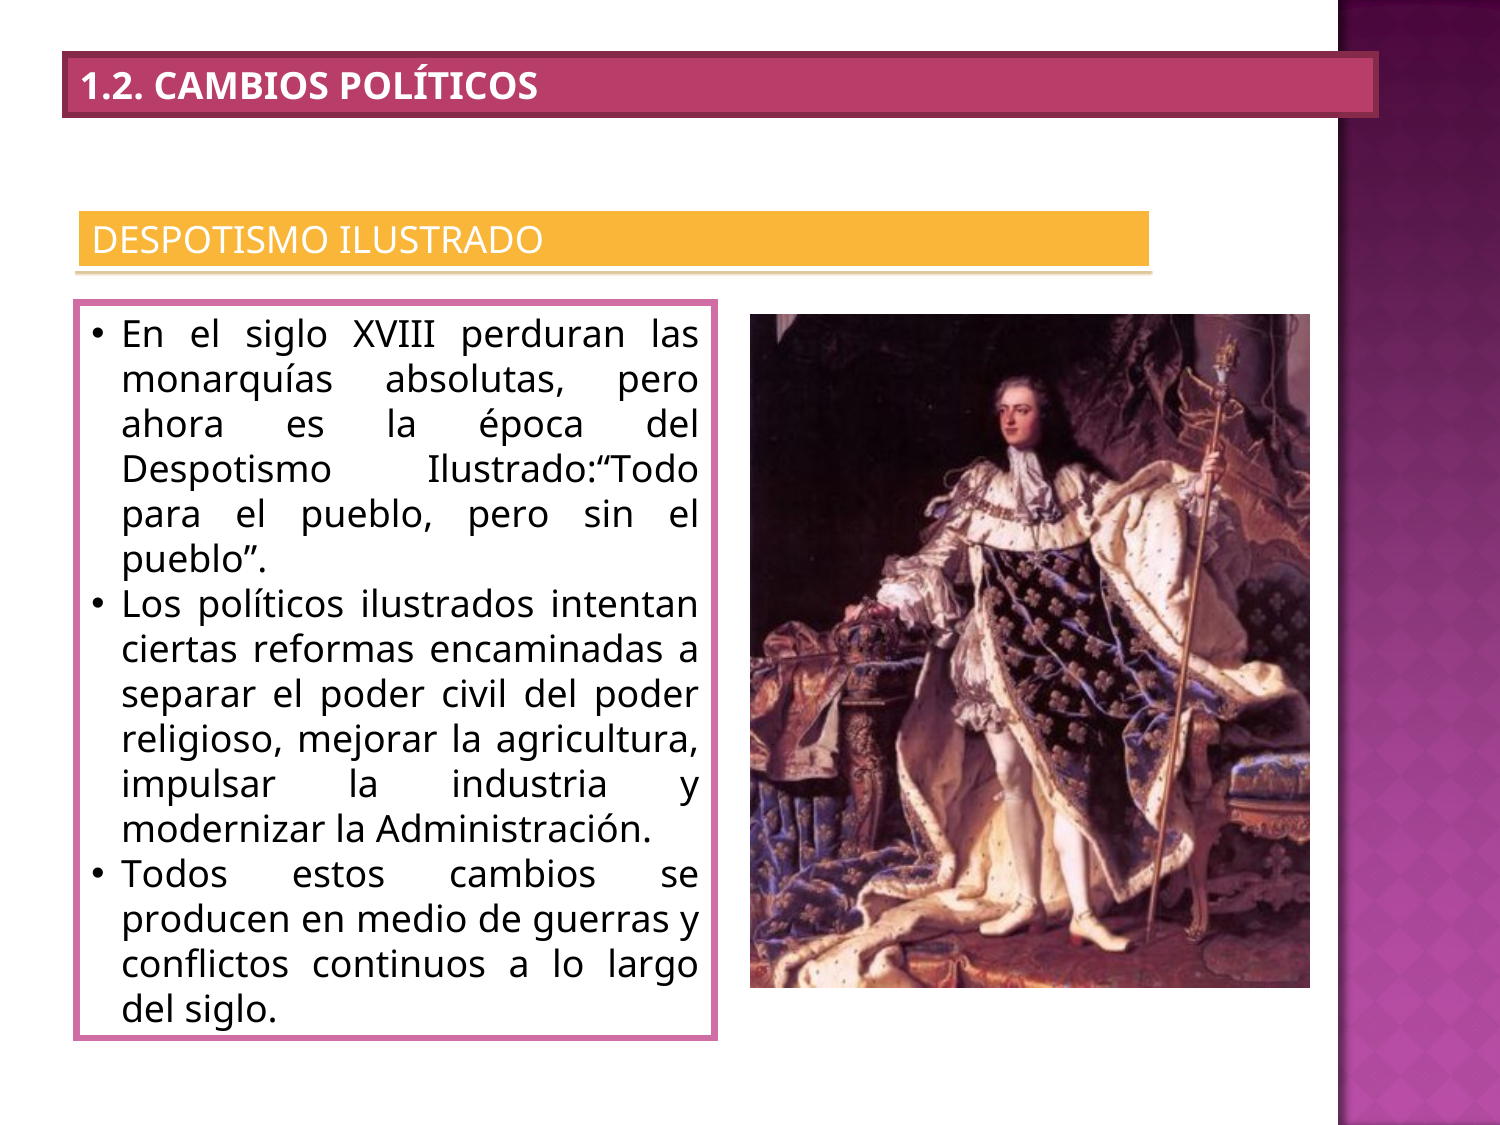

1.2. CAMBIOS POLÍTICOS
DESPOTISMO ILUSTRADO
En el siglo XVIII perduran las monarquías absolutas, pero ahora es la época del Despotismo Ilustrado:“Todo para el pueblo, pero sin el pueblo”.
Los políticos ilustrados intentan ciertas reformas encaminadas a separar el poder civil del poder religioso, mejorar la agricultura, impulsar la industria y modernizar la Administración.
Todos estos cambios se producen en medio de guerras y conflictos continuos a lo largo del siglo.